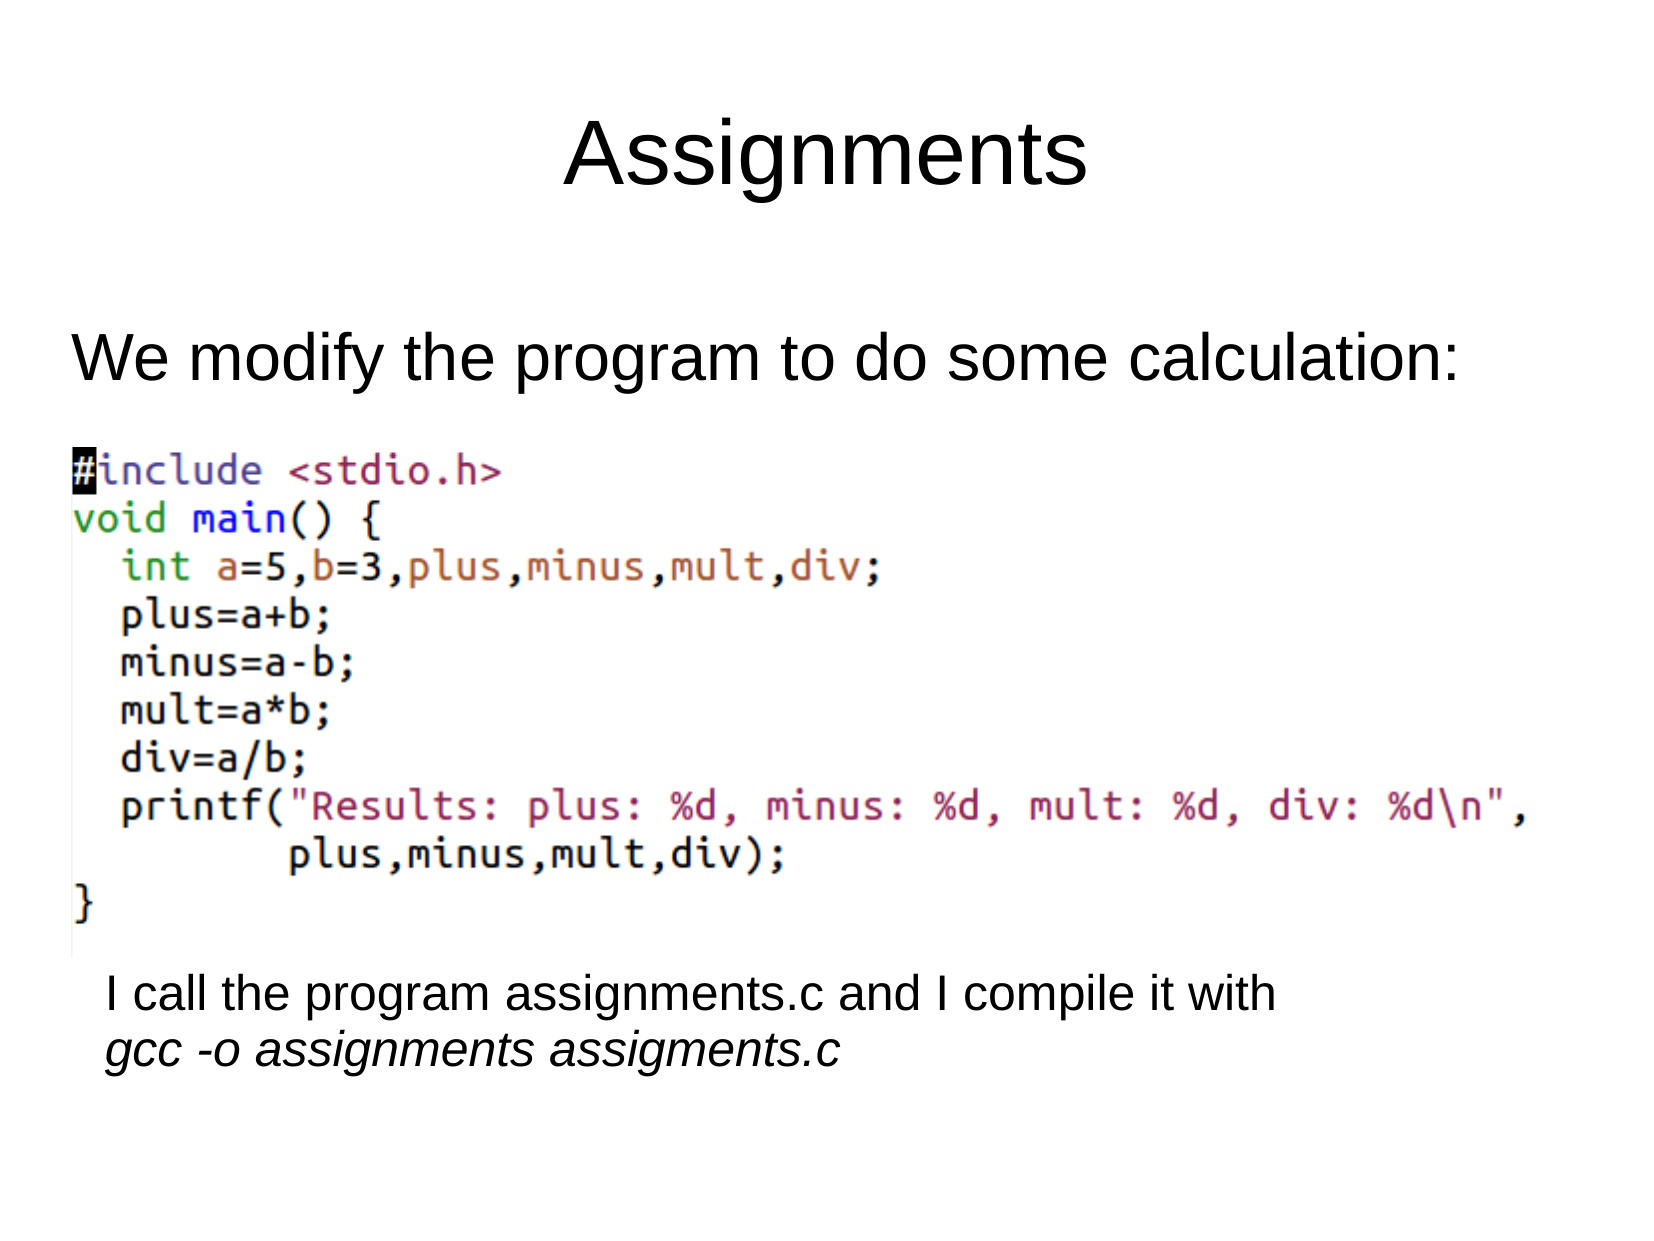

# Assignments
We modify the program to do some calculation:
I call the program assignments.c and I compile it with
gcc -o assignments assigments.c